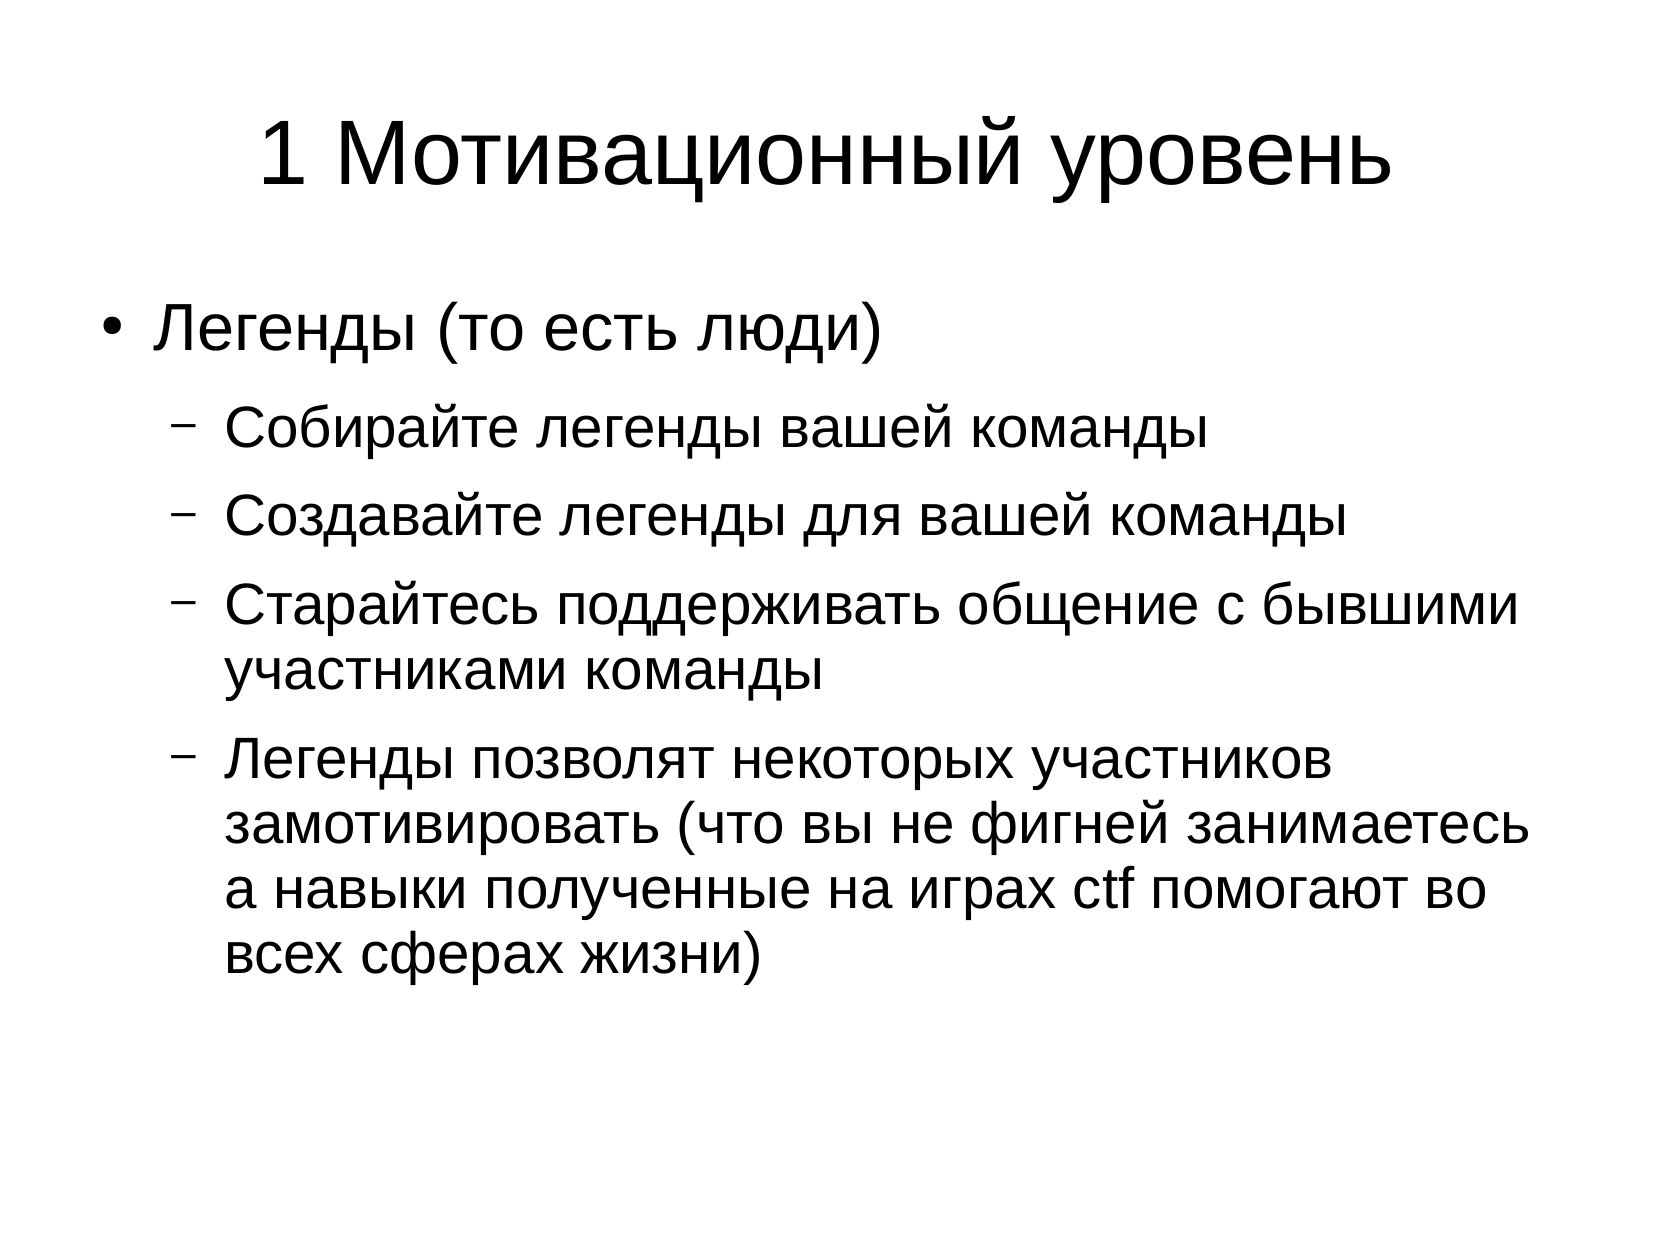

# 1 Мотивационный уровень
Легенды (то есть люди)
Собирайте легенды вашей команды
Создавайте легенды для вашей команды
Старайтесь поддерживать общение с бывшими участниками команды
Легенды позволят некоторых участников замотивировать (что вы не фигней занимаетесь а навыки полученные на играх ctf помогают во всех сферах жизни)